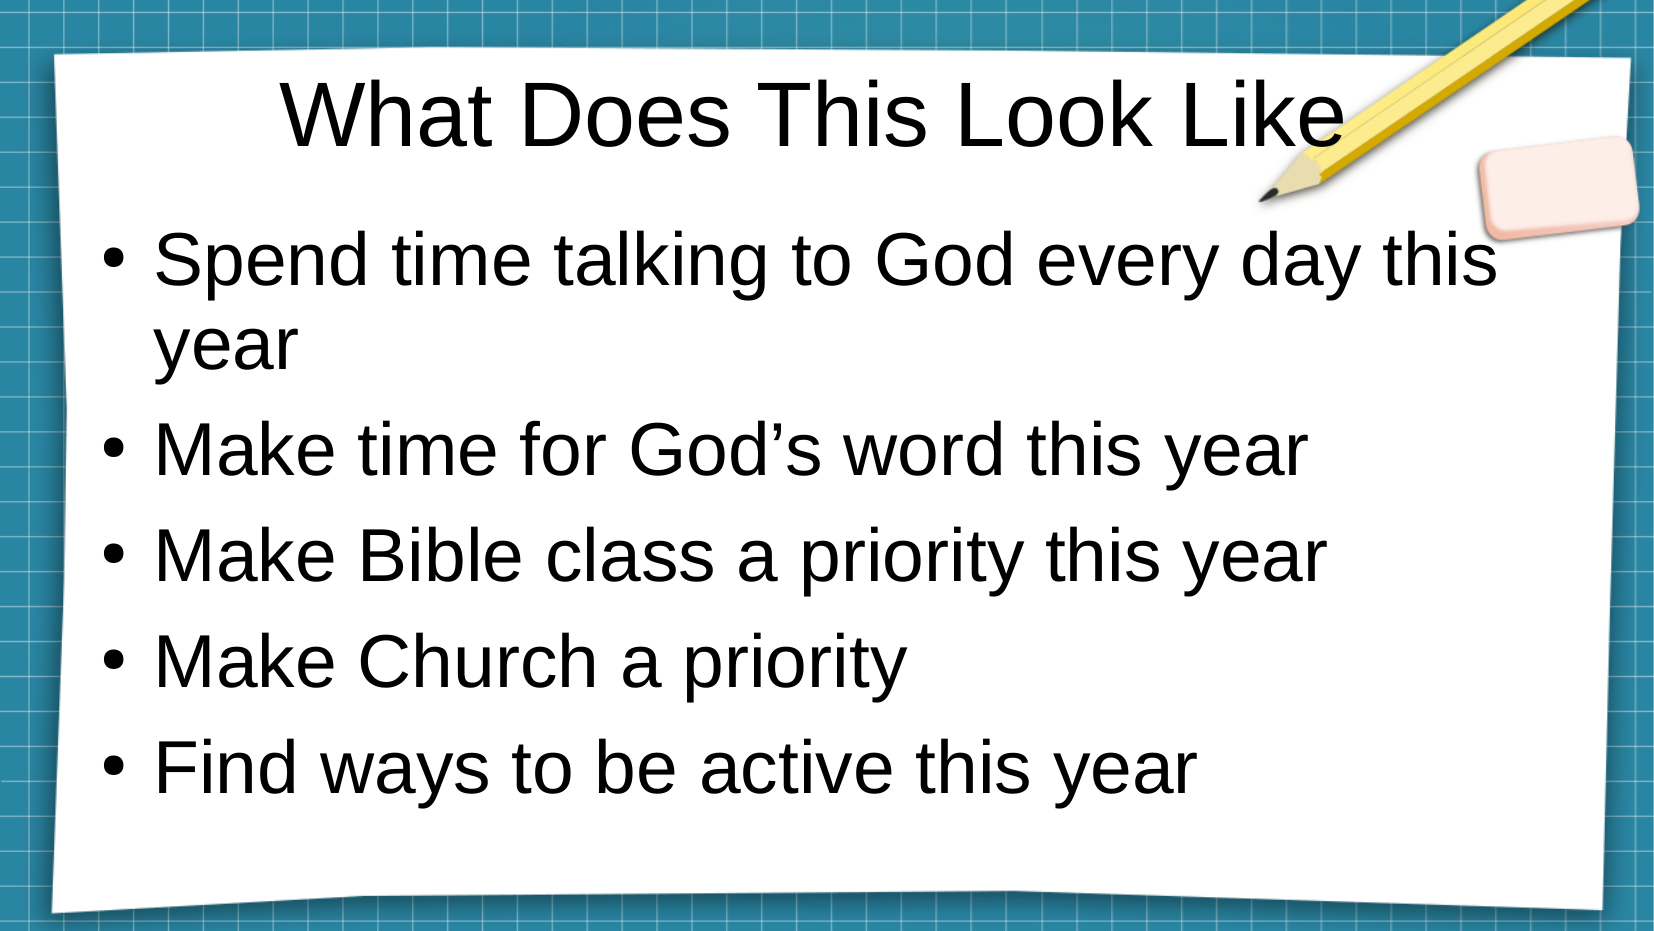

# What Does This Look Like
Spend time talking to God every day this year
Make time for God’s word this year
Make Bible class a priority this year
Make Church a priority
Find ways to be active this year